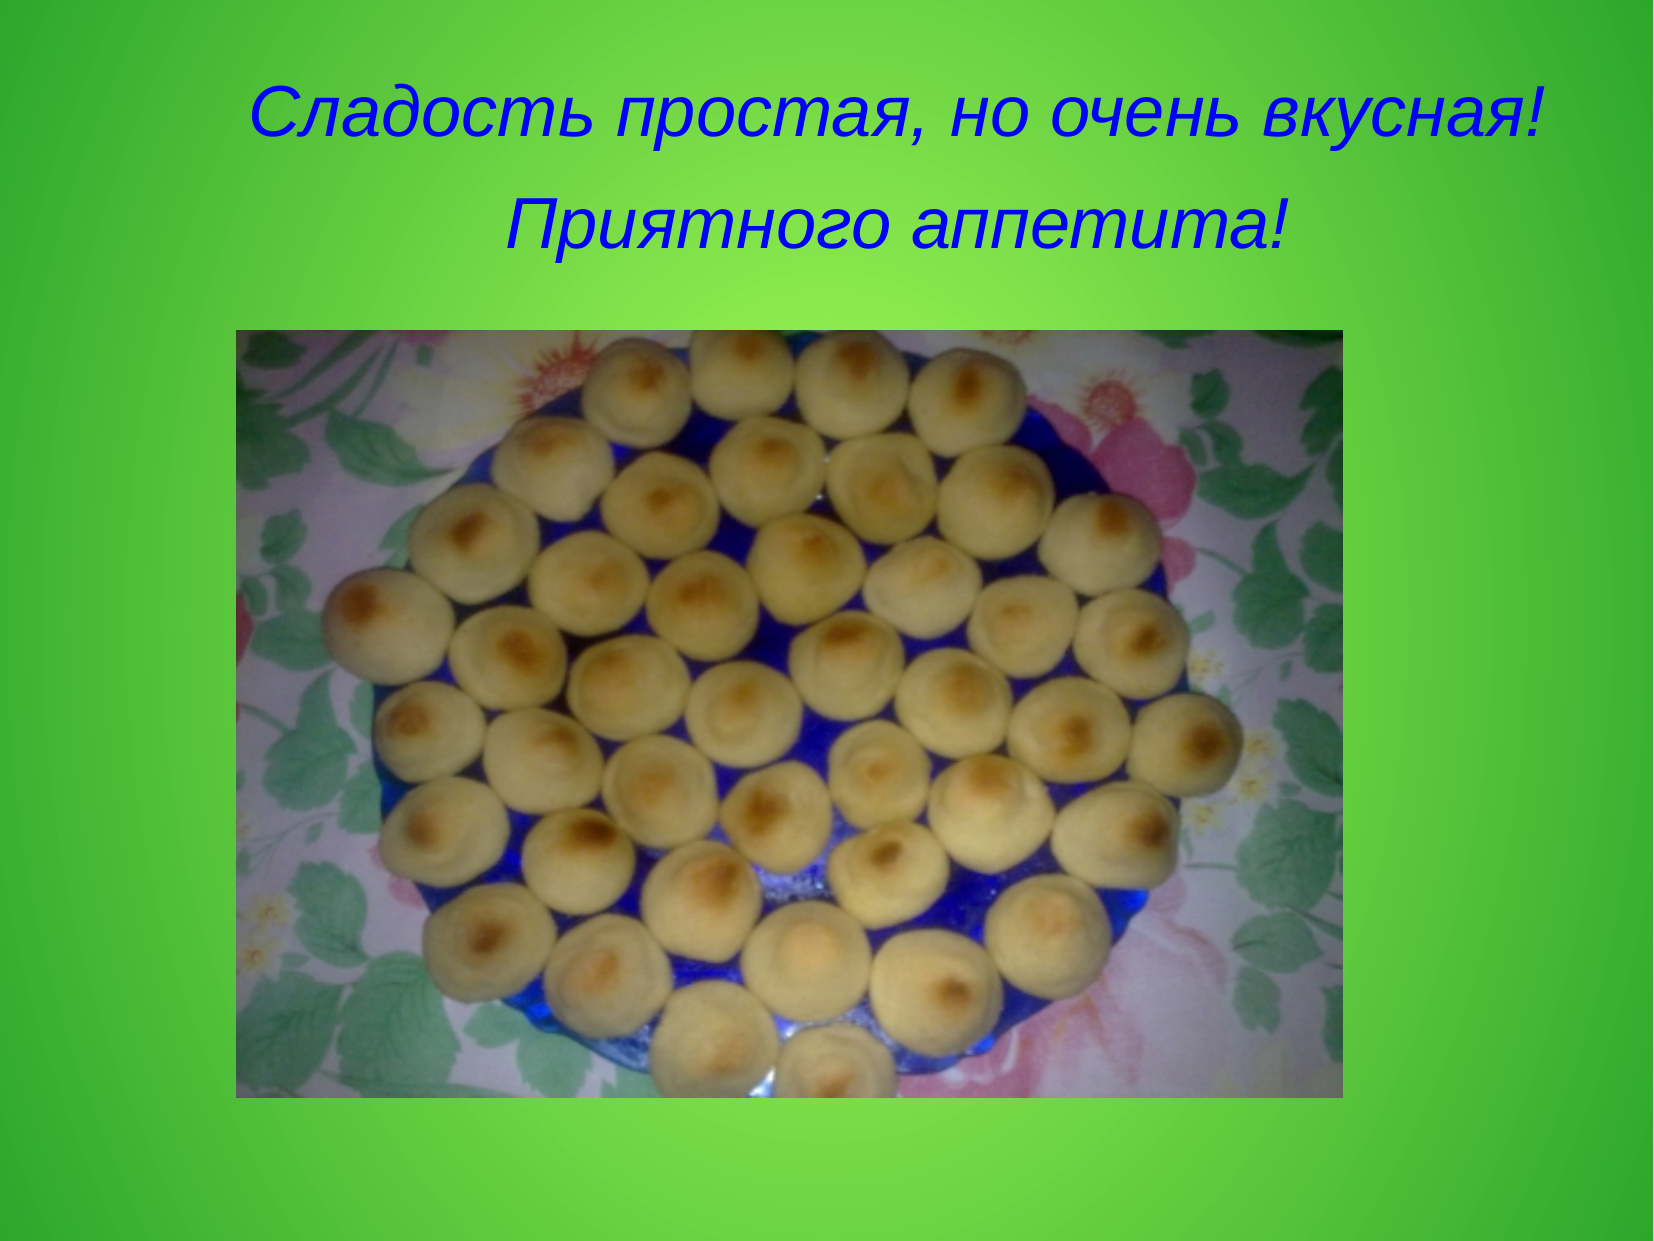

# Сладость простая, но очень вкусная!
Приятного аппетита!